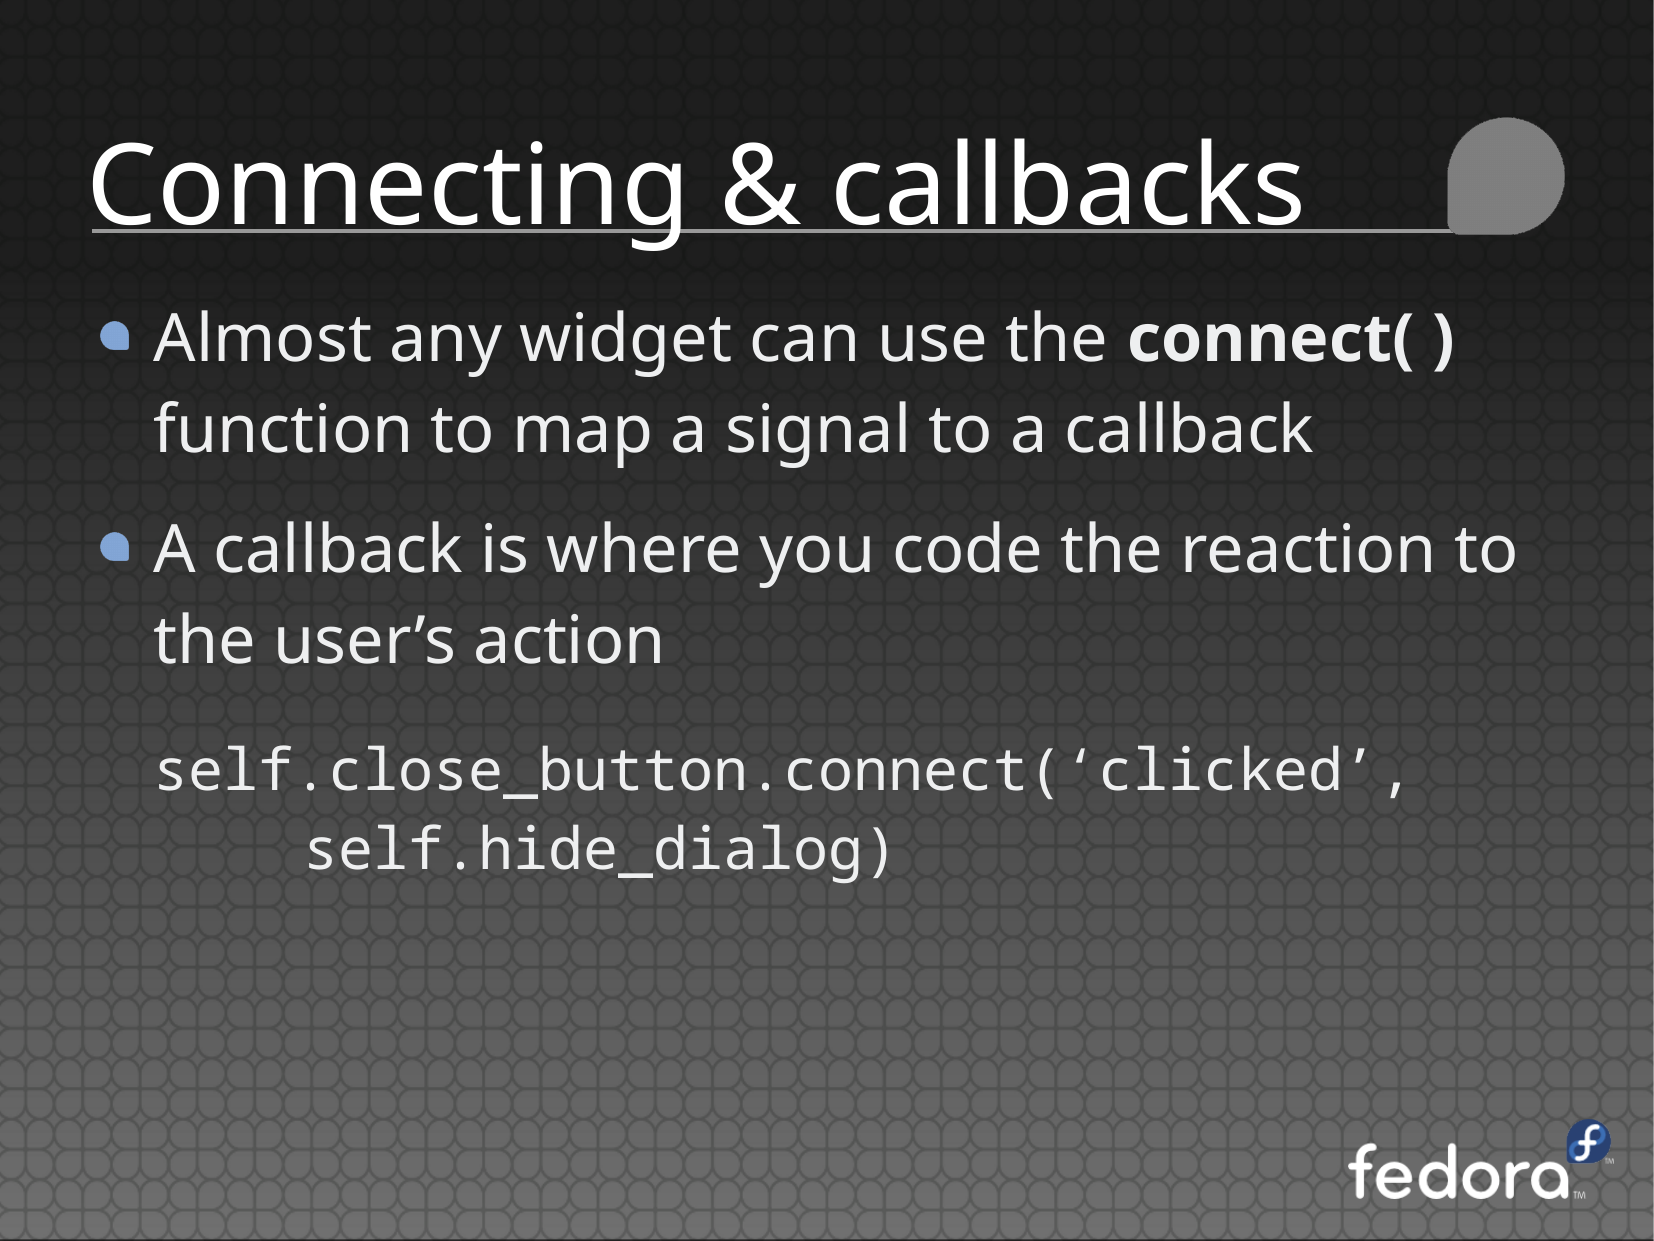

# Connecting & callbacks
Almost any widget can use the connect( ) function to map a signal to a callback
A callback is where you code the reaction to the user’s action
self.close_button.connect(‘clicked’,
		self.hide_dialog)